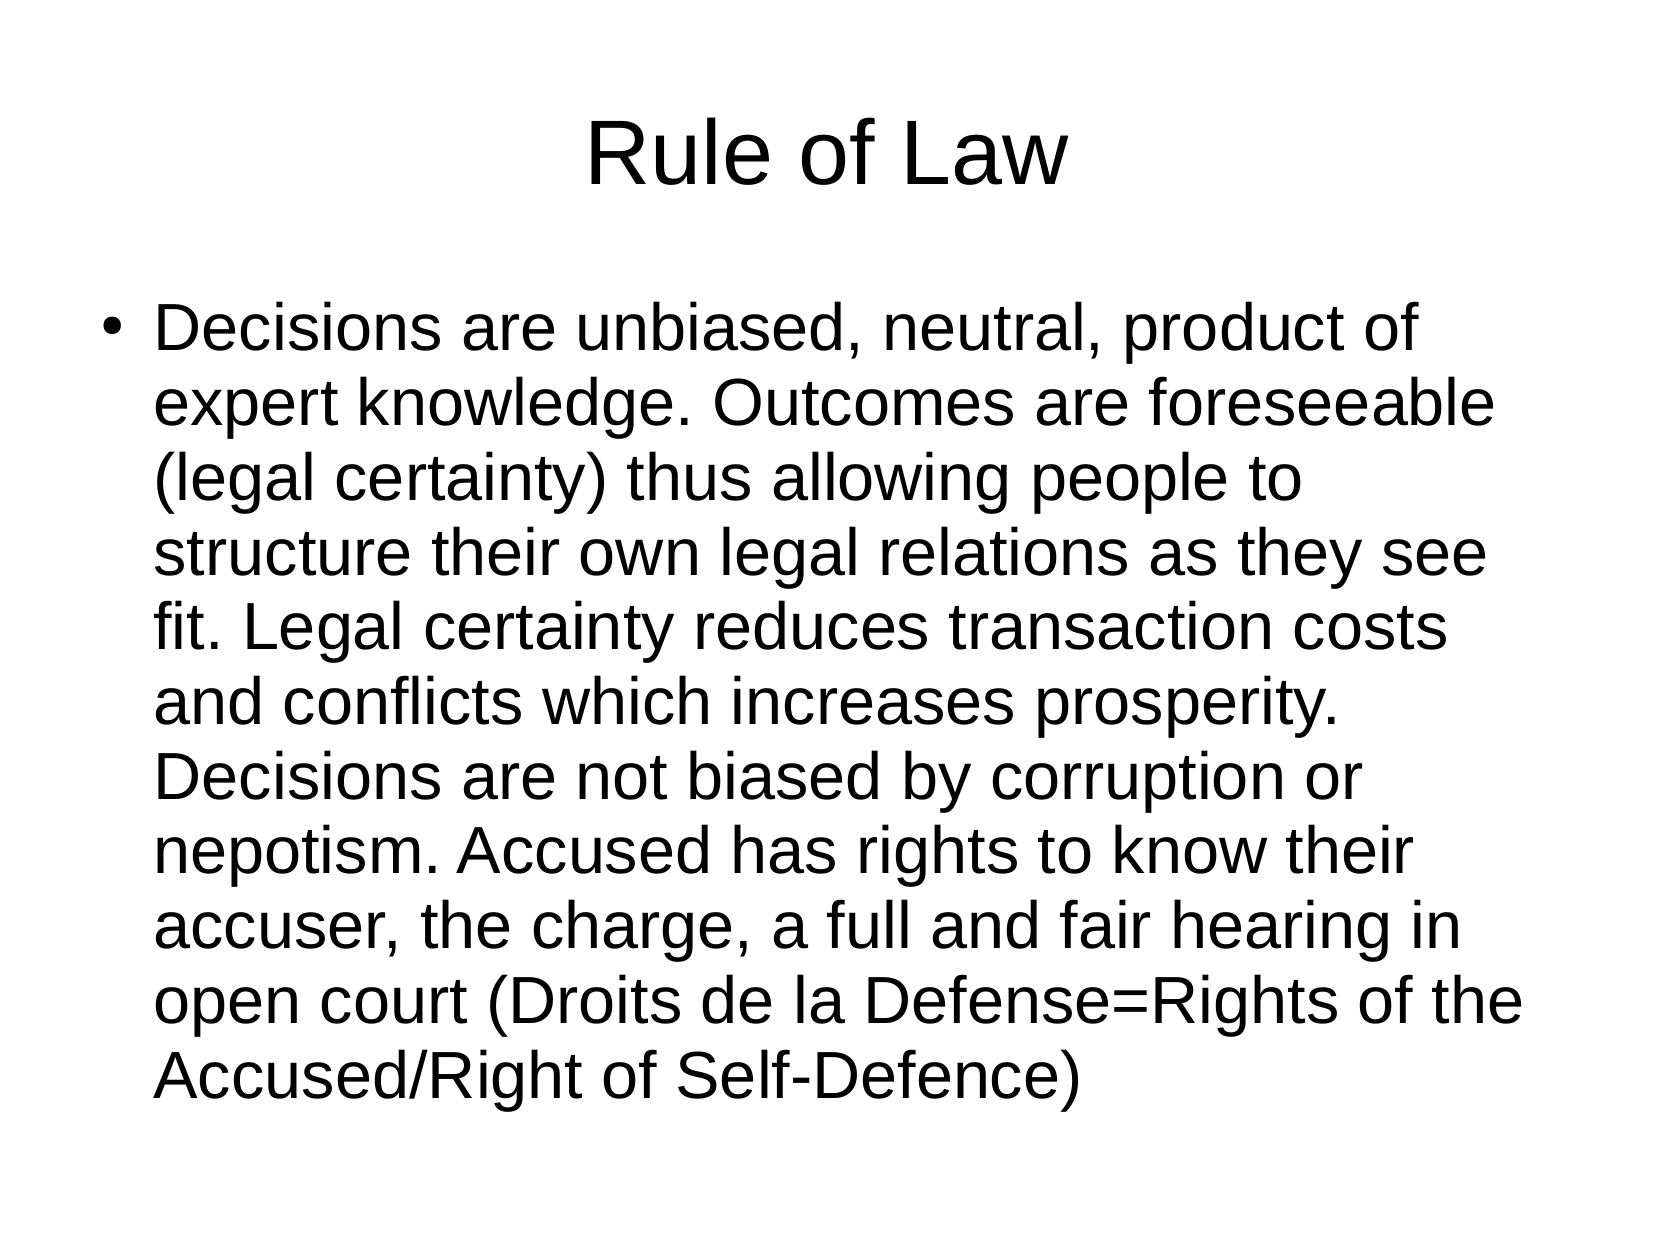

# Rule of Law
Decisions are unbiased, neutral, product of expert knowledge. Outcomes are foreseeable (legal certainty) thus allowing people to structure their own legal relations as they see fit. Legal certainty reduces transaction costs and conflicts which increases prosperity. Decisions are not biased by corruption or nepotism. Accused has rights to know their accuser, the charge, a full and fair hearing in open court (Droits de la Defense=Rights of the Accused/Right of Self-Defence)